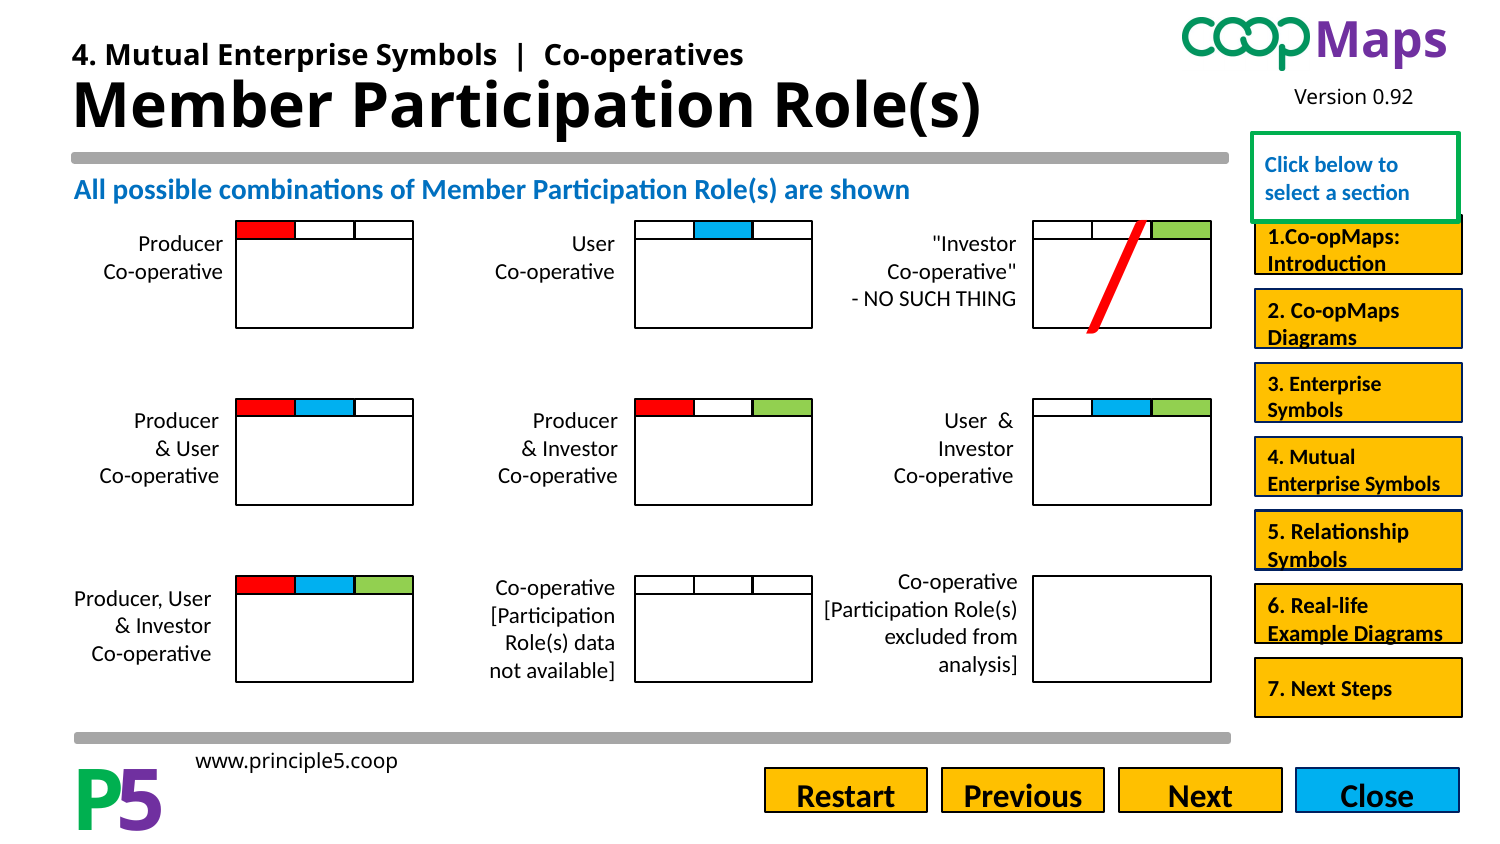

Maps
4. Mutual Enterprise Symbols | Co-operatives
Member Participation Role(s)
Version 0.92
Click below to select a section
All possible combinations of Member Participation Role(s) are shown
/
1.Co-opMaps: Introduction
Producer
Co-operative
User
Co-operative
"Investor
Co-operative"
- NO SUCH THING
2. Co-opMaps Diagrams
3. Enterprise Symbols
Producer
& User
Co-operative
Producer
& Investor
Co-operative
User &
Investor
Co-operative
4. Mutual Enterprise Symbols
5. Relationship Symbols
Co-operative
[Participation Role(s)
excluded from
analysis]
Co-operative
[Participation
Role(s) data
not available]
Producer, User
& Investor
Co-operative
6. Real-life Example Diagrams
7. Next Steps
P
5
 www.principle5.coop
Restart
Previous
Next
Close